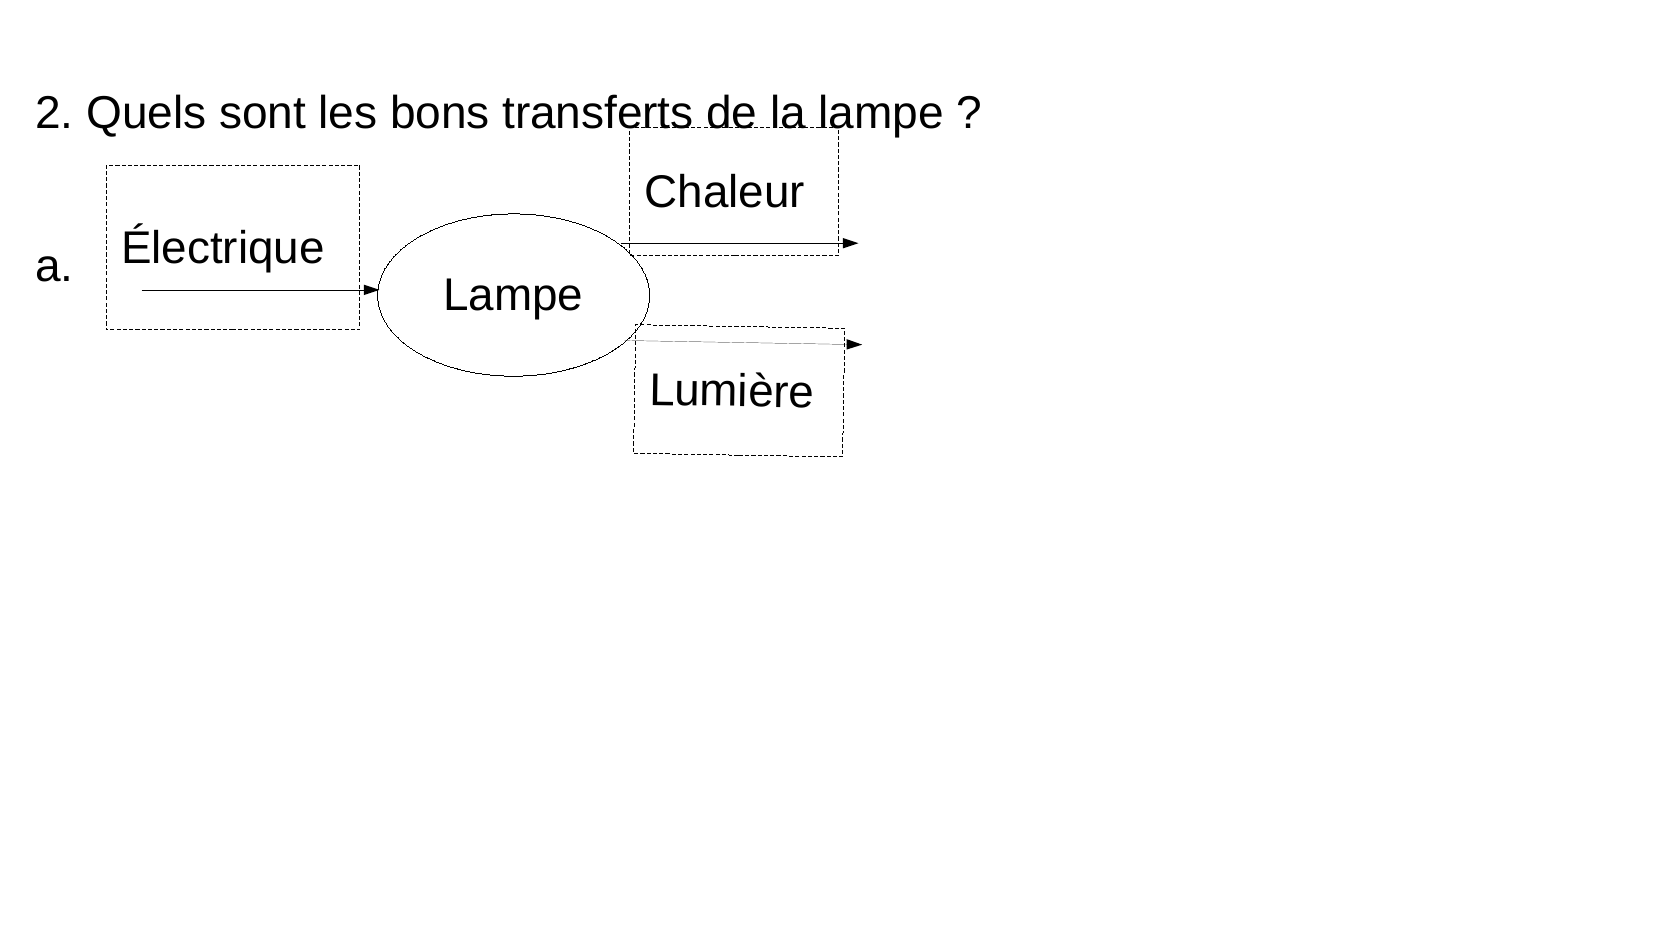

# 2. Quels sont les bons transferts de la lampe ?
a.
Chaleur
Électrique
Lampe
Lumière